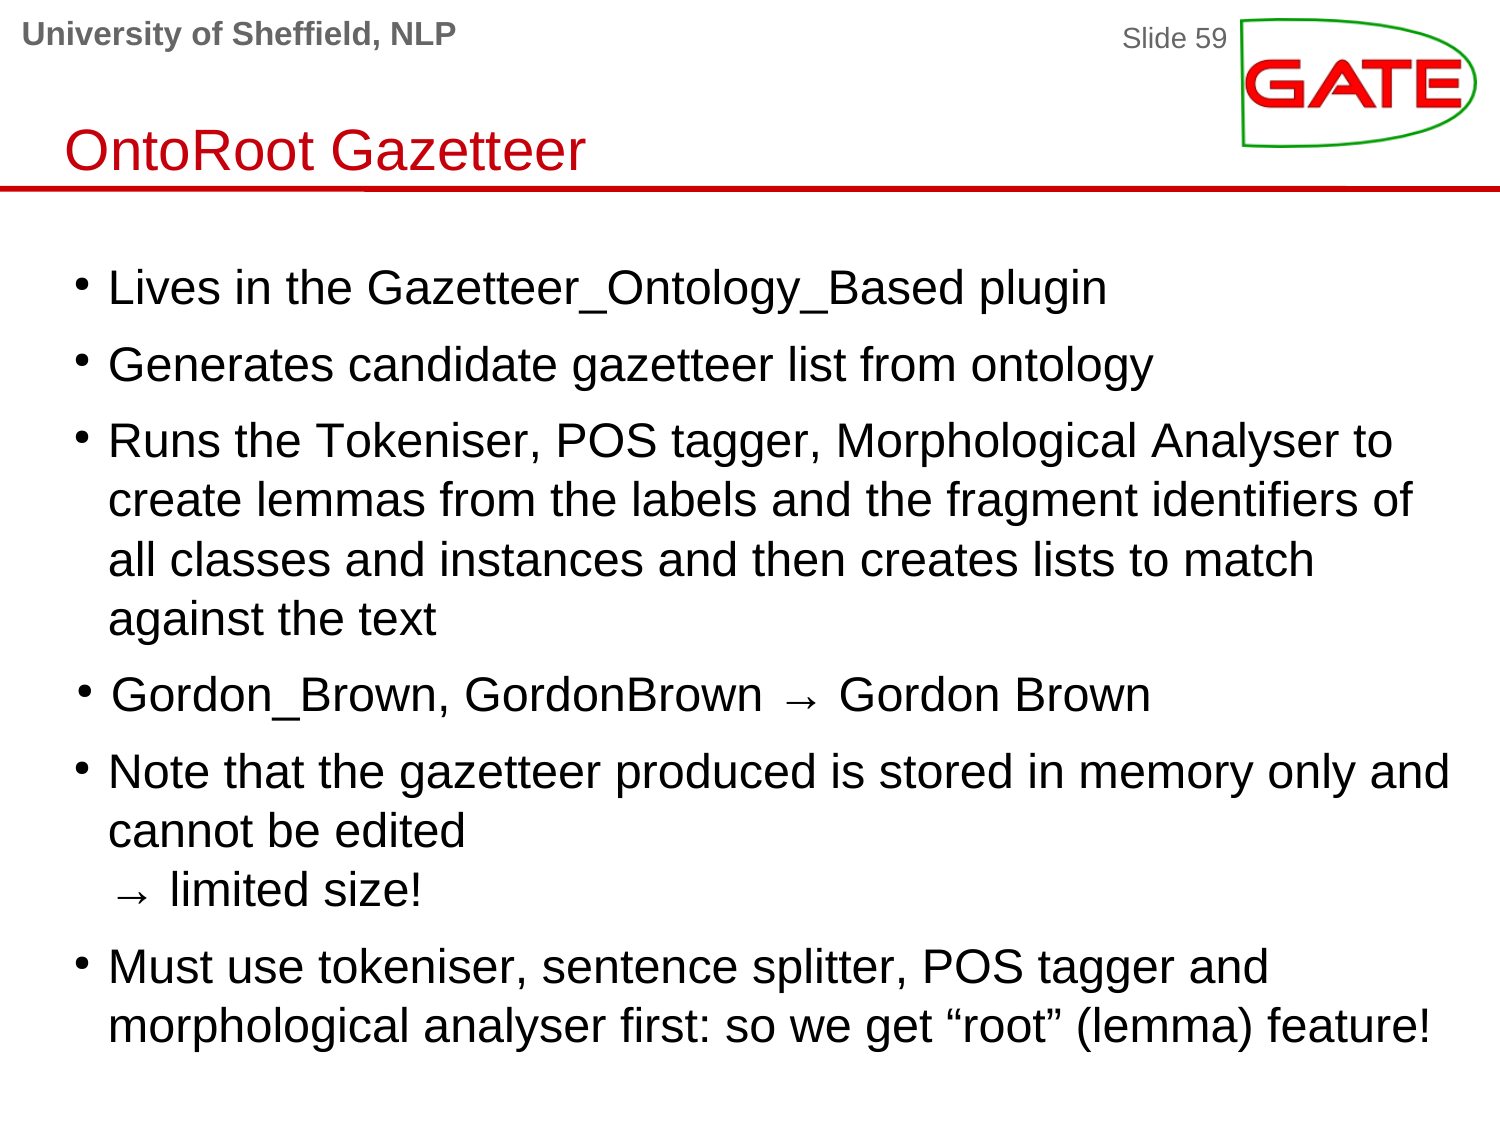

59
# OntoRoot Gazetteer
Lives in the Gazetteer_Ontology_Based plugin
Generates candidate gazetteer list from ontology
Runs the Tokeniser, POS tagger, Morphological Analyser to create lemmas from the labels and the fragment identifiers of all classes and instances and then creates lists to match against the text
Gordon_Brown, GordonBrown → Gordon Brown
Note that the gazetteer produced is stored in memory only and cannot be edited
→ limited size!
Must use tokeniser, sentence splitter, POS tagger and morphological analyser first: so we get “root” (lemma) feature!